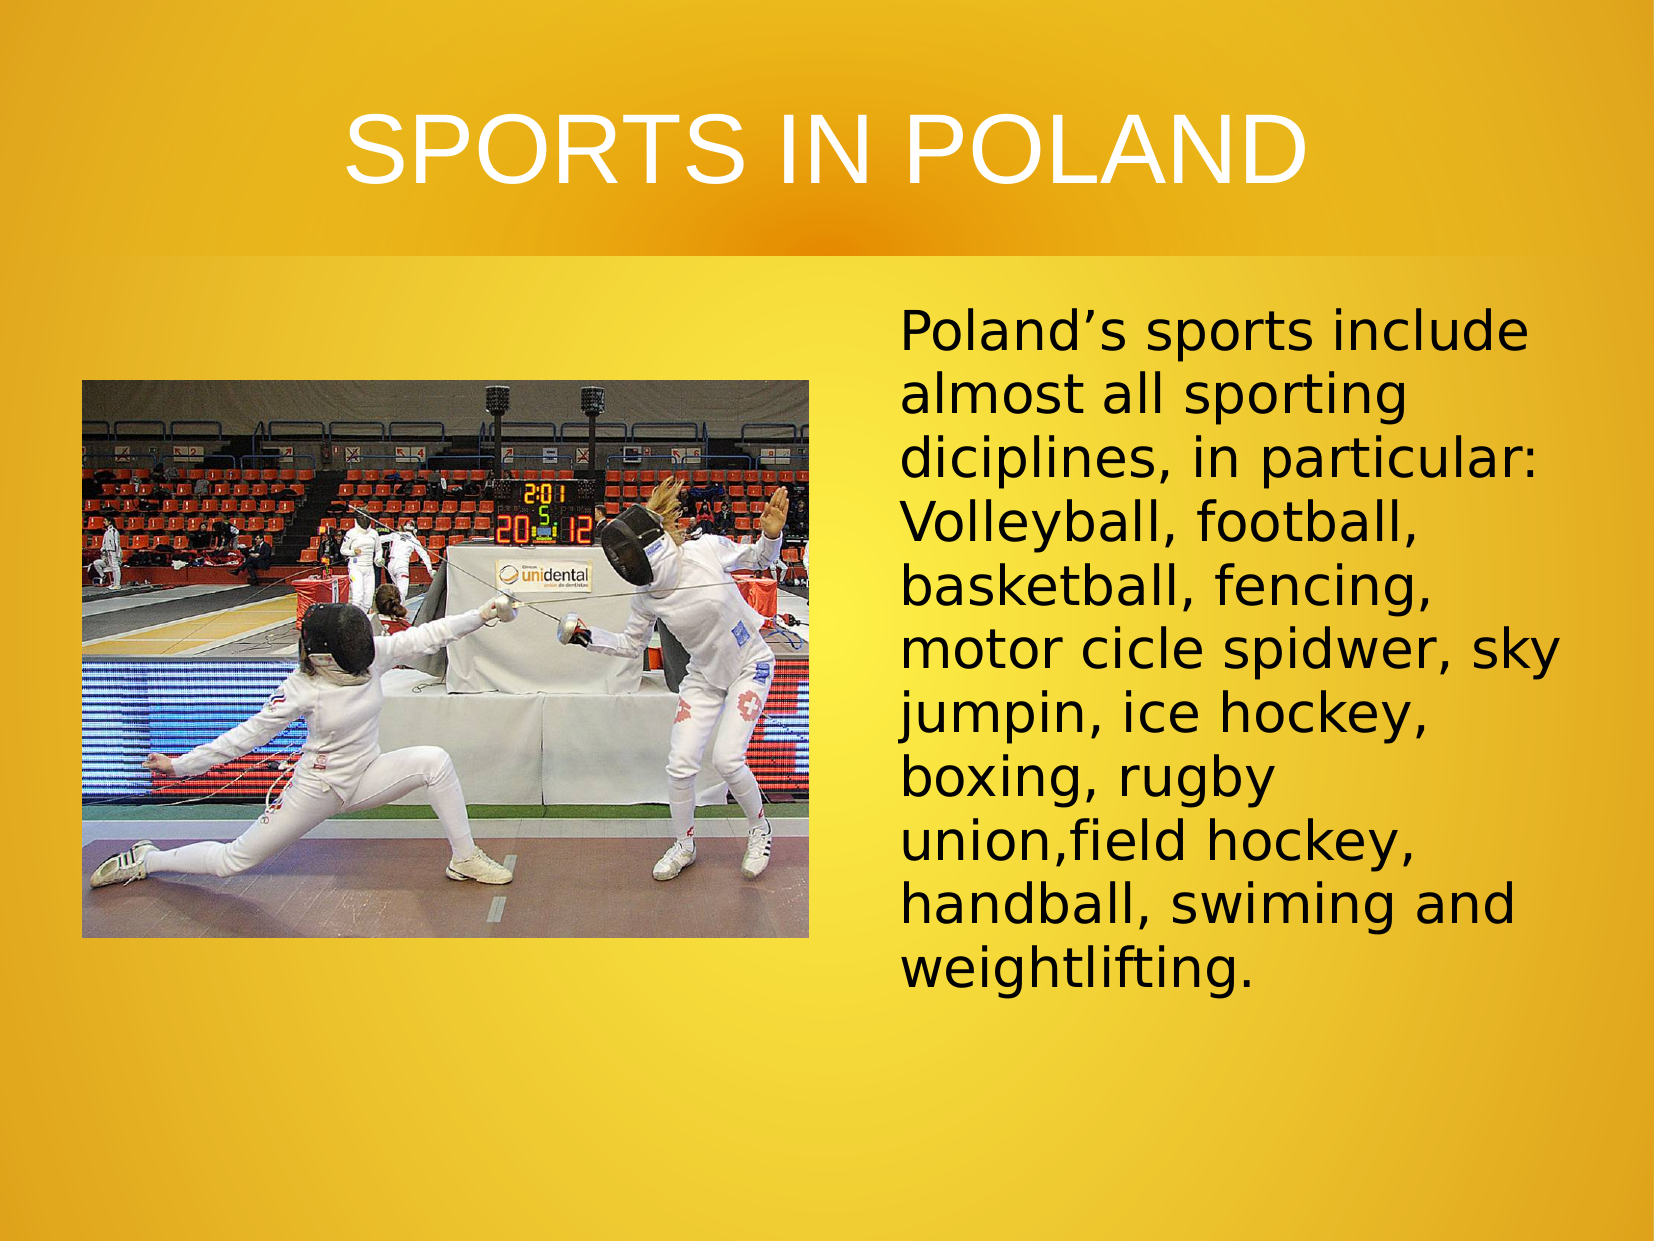

# SPORTS IN POLAND
Poland’s sports include almost all sporting diciplines, in particular: Volleyball, football, basketball, fencing, motor cicle spidwer, sky jumpin, ice hockey, boxing, rugby union,field hockey, handball, swiming and weightlifting.